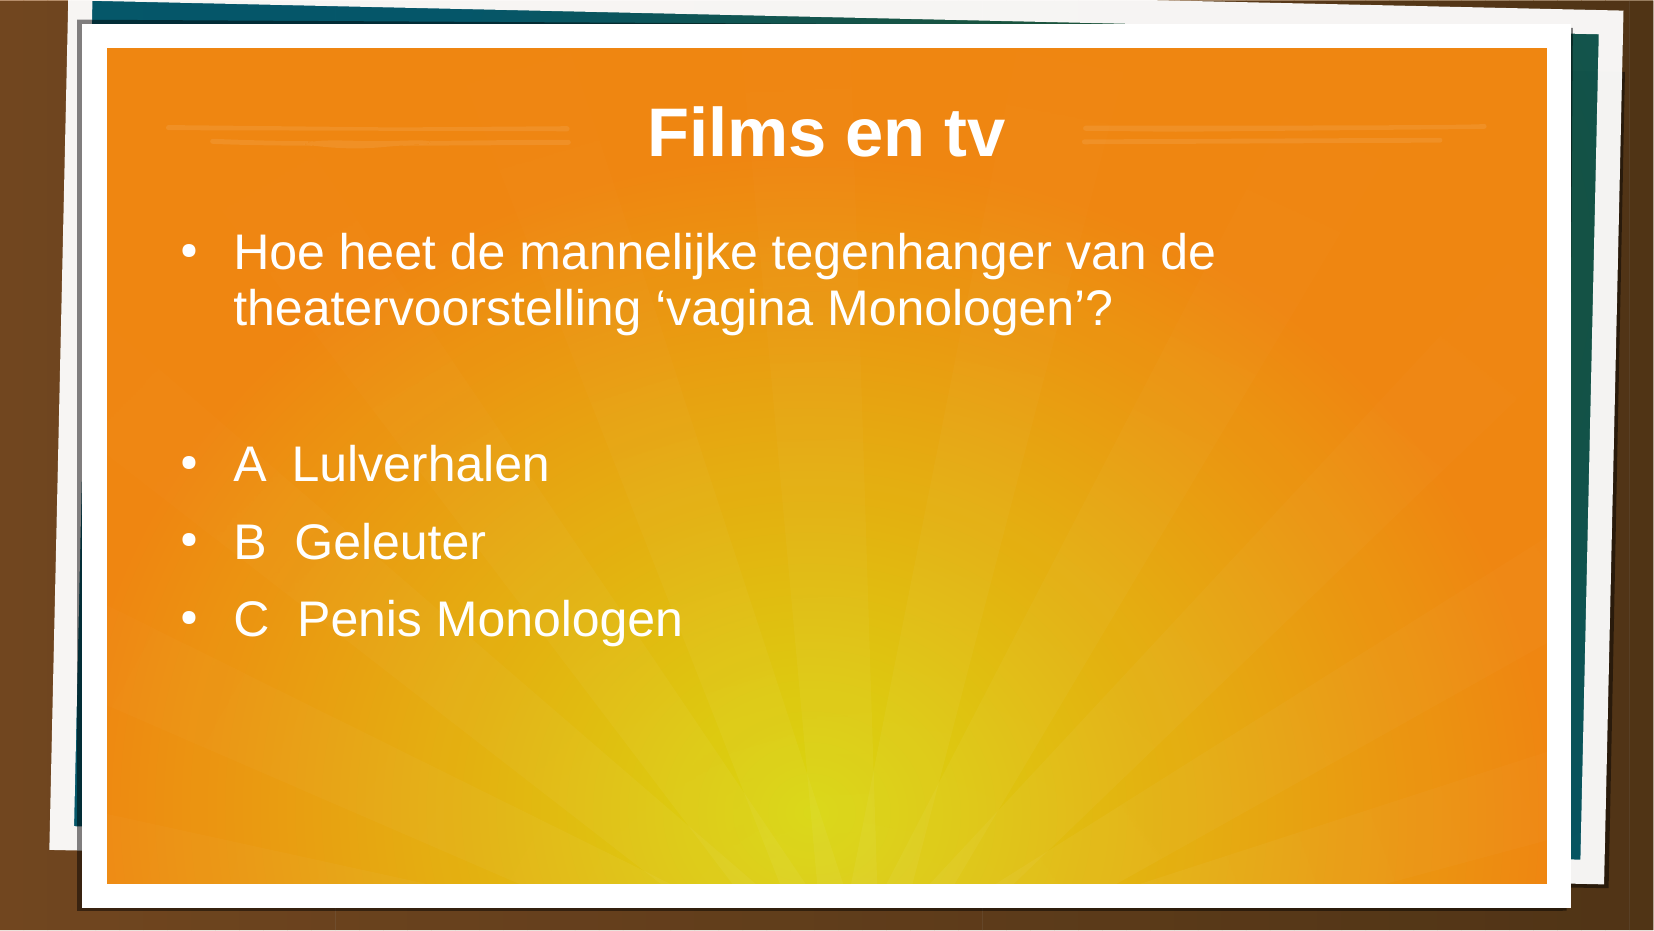

# Films en tv
Hoe heet de mannelijke tegenhanger van de theatervoorstelling ‘vagina Monologen’?
A Lulverhalen
B Geleuter
C Penis Monologen